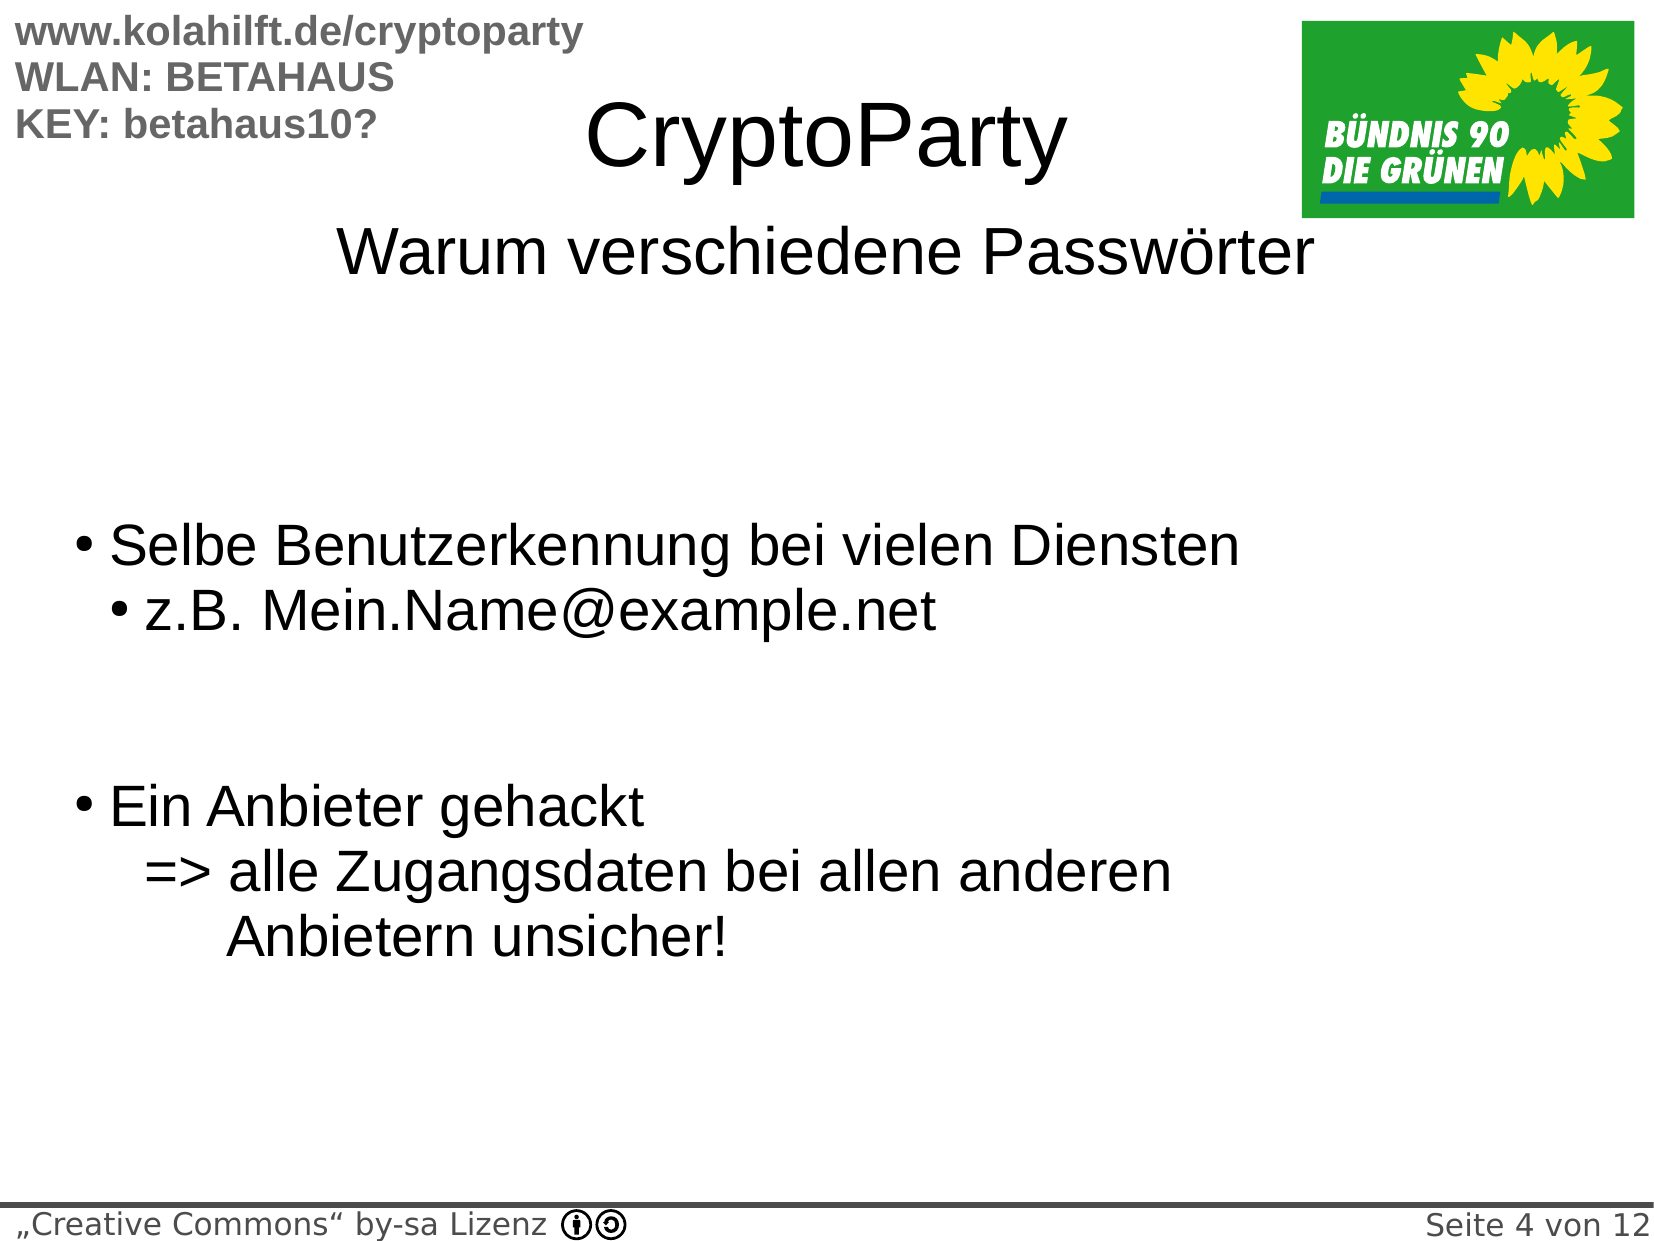

Warum verschiedene Passwörter
Selbe Benutzerkennung bei vielen Diensten
z.B. Mein.Name@example.net
Ein Anbieter gehackt
=> alle Zugangsdaten bei allen anderen
 Anbietern unsicher!